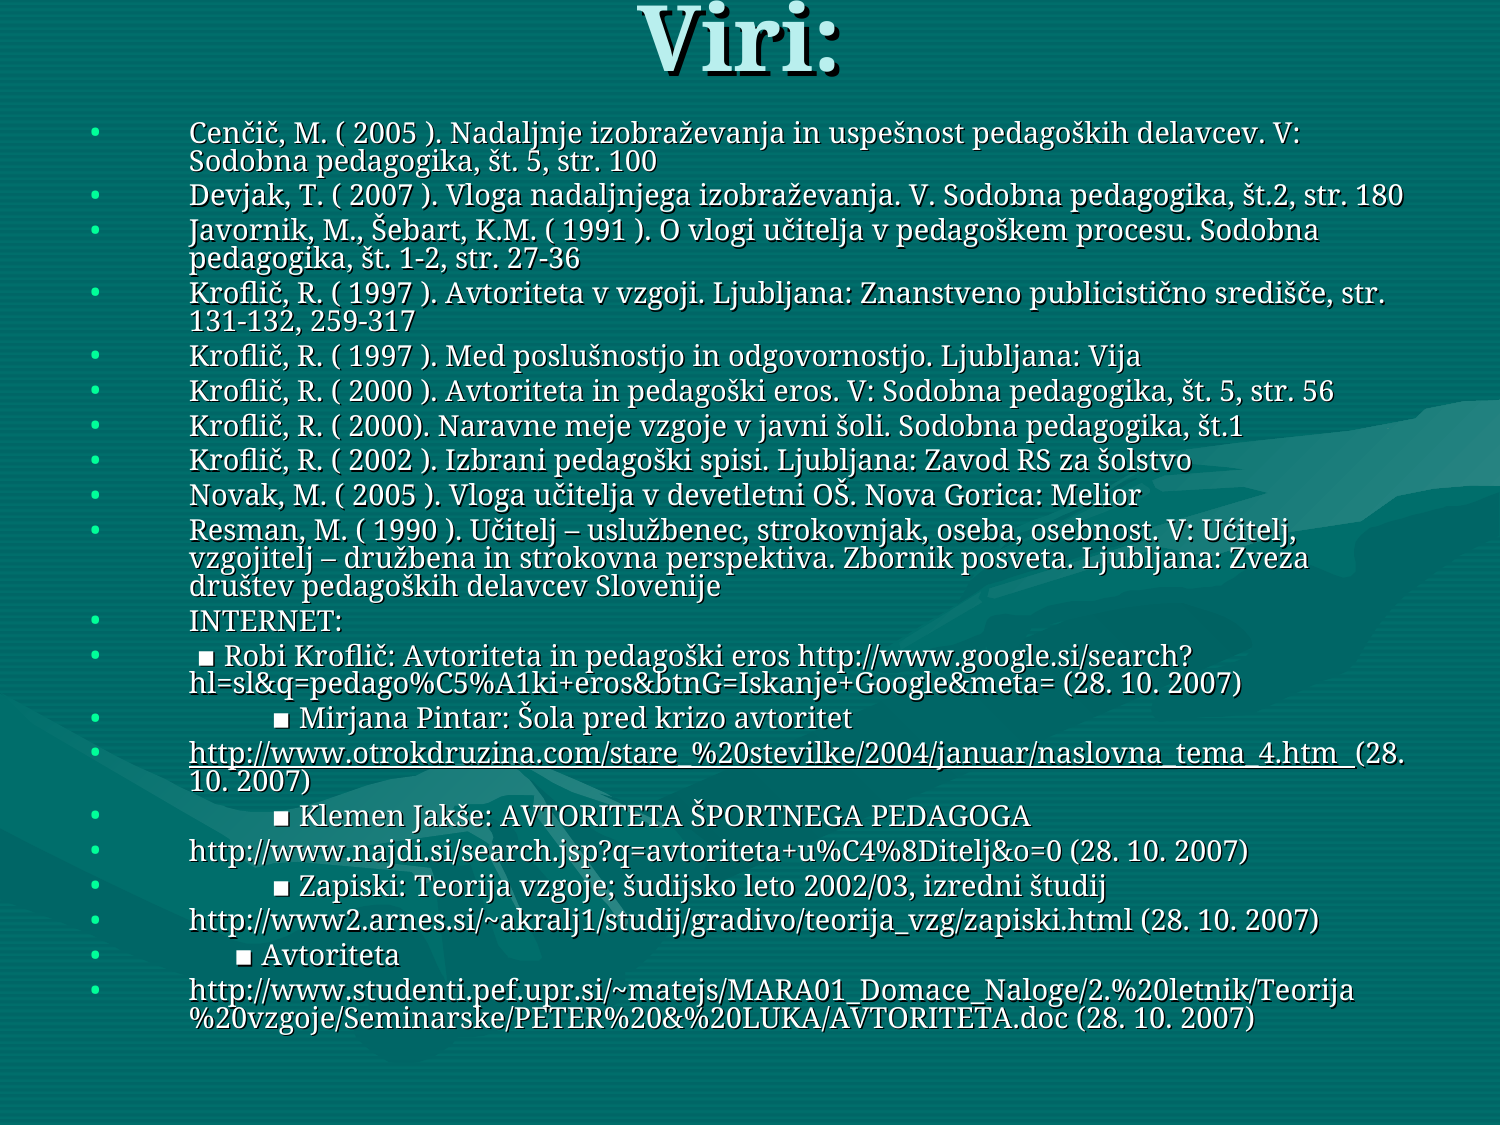

# Viri:
Cenčič, M. ( 2005 ). Nadaljnje izobraževanja in uspešnost pedagoških delavcev. V: Sodobna pedagogika, št. 5, str. 100
Devjak, T. ( 2007 ). Vloga nadaljnjega izobraževanja. V. Sodobna pedagogika, št.2, str. 180
Javornik, M., Šebart, K.M. ( 1991 ). O vlogi učitelja v pedagoškem procesu. Sodobna pedagogika, št. 1-2, str. 27-36
Kroflič, R. ( 1997 ). Avtoriteta v vzgoji. Ljubljana: Znanstveno publicistično središče, str. 131-132, 259-317
Kroflič, R. ( 1997 ). Med poslušnostjo in odgovornostjo. Ljubljana: Vija
Kroflič, R. ( 2000 ). Avtoriteta in pedagoški eros. V: Sodobna pedagogika, št. 5, str. 56
Kroflič, R. ( 2000). Naravne meje vzgoje v javni šoli. Sodobna pedagogika, št.1
Kroflič, R. ( 2002 ). Izbrani pedagoški spisi. Ljubljana: Zavod RS za šolstvo
Novak, M. ( 2005 ). Vloga učitelja v devetletni OŠ. Nova Gorica: Melior
Resman, M. ( 1990 ). Učitelj – uslužbenec, strokovnjak, oseba, osebnost. V: Ućitelj, vzgojitelj – družbena in strokovna perspektiva. Zbornik posveta. Ljubljana: Zveza društev pedagoških delavcev Slovenije
INTERNET:
 ▪ Robi Kroflič: Avtoriteta in pedagoški eros http://www.google.si/search?hl=sl&q=pedago%C5%A1ki+eros&btnG=Iskanje+Google&meta= (28. 10. 2007)
 ▪ Mirjana Pintar: Šola pred krizo avtoritet
http://www.otrokdruzina.com/stare_%20stevilke/2004/januar/naslovna_tema_4.htm (28. 10. 2007)
 ▪ Klemen Jakše: AVTORITETA ŠPORTNEGA PEDAGOGA
http://www.najdi.si/search.jsp?q=avtoriteta+u%C4%8Ditelj&o=0 (28. 10. 2007)
 ▪ Zapiski: Teorija vzgoje; šudijsko leto 2002/03, izredni študij
http://www2.arnes.si/~akralj1/studij/gradivo/teorija_vzg/zapiski.html (28. 10. 2007)
 ▪ Avtoriteta
http://www.studenti.pef.upr.si/~matejs/MARA01_Domace_Naloge/2.%20letnik/Teorija%20vzgoje/Seminarske/PETER%20&%20LUKA/AVTORITETA.doc (28. 10. 2007)